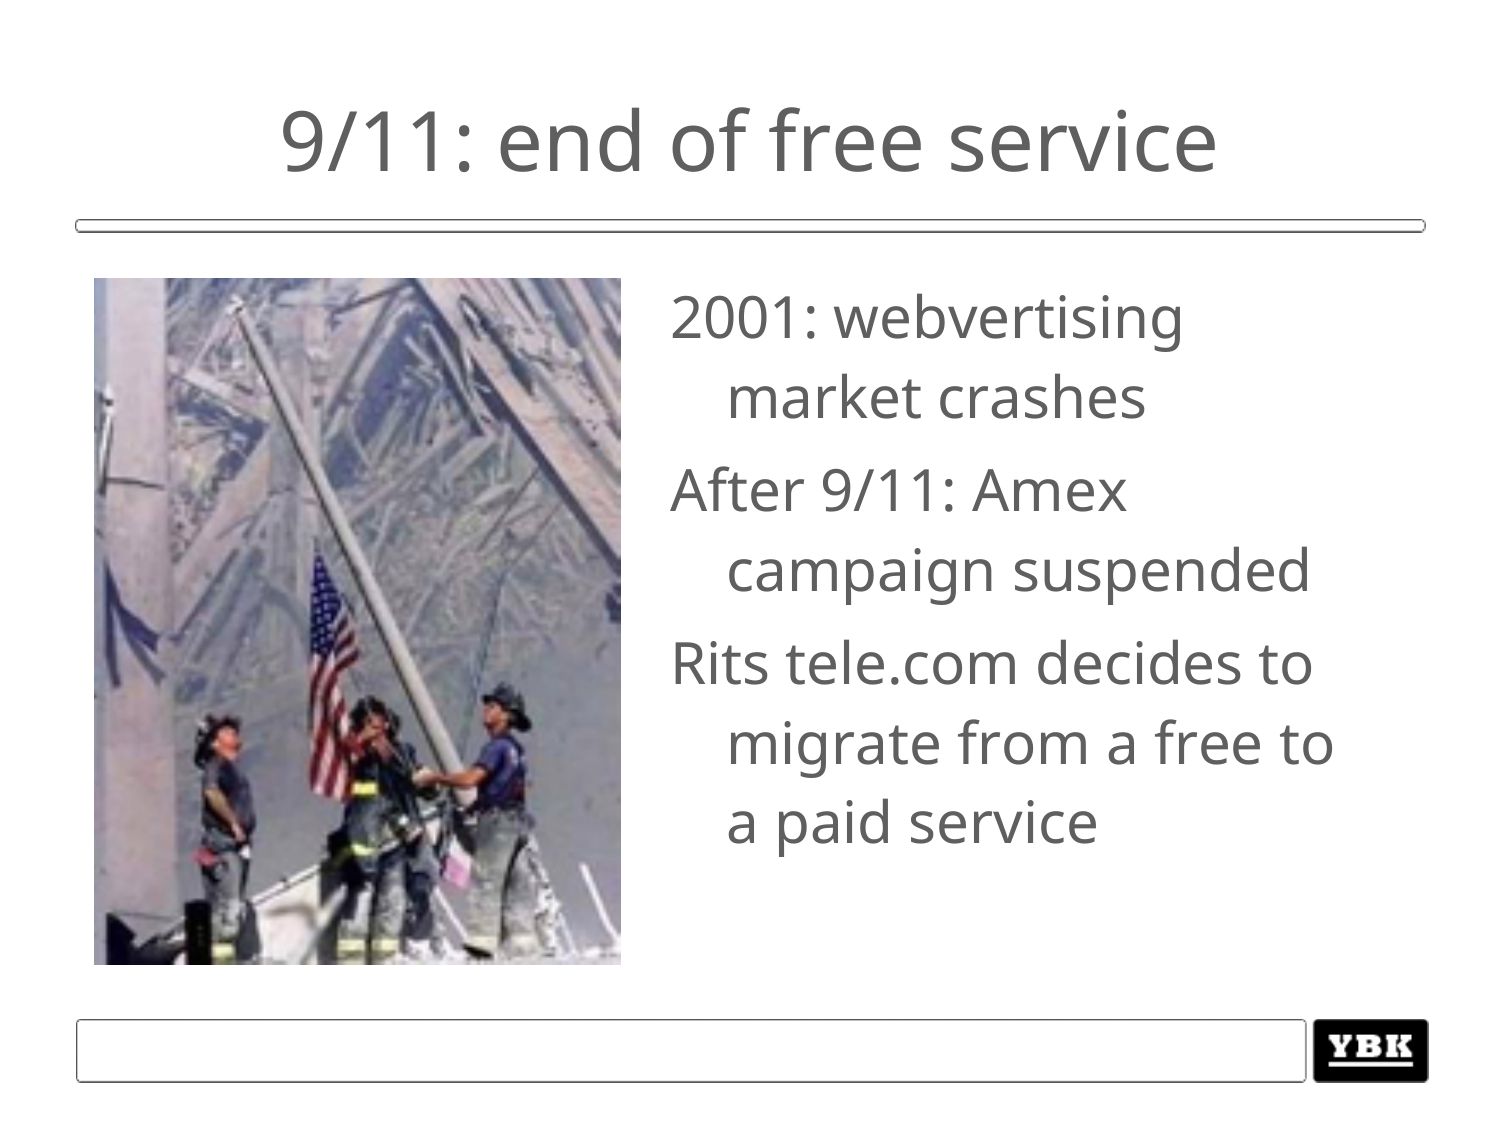

# 9/11: end of free service
2001: webvertising market crashes
After 9/11: Amex campaign suspended
Rits tele.com decides to migrate from a free to a paid service